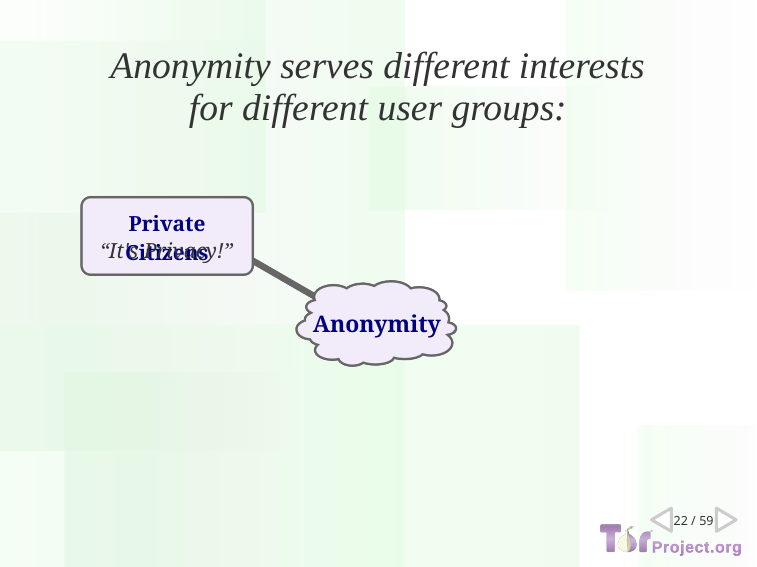

Anonymity serves different interests for different user groups:
Private Citizens
“It's Privacy!”
Anonymity